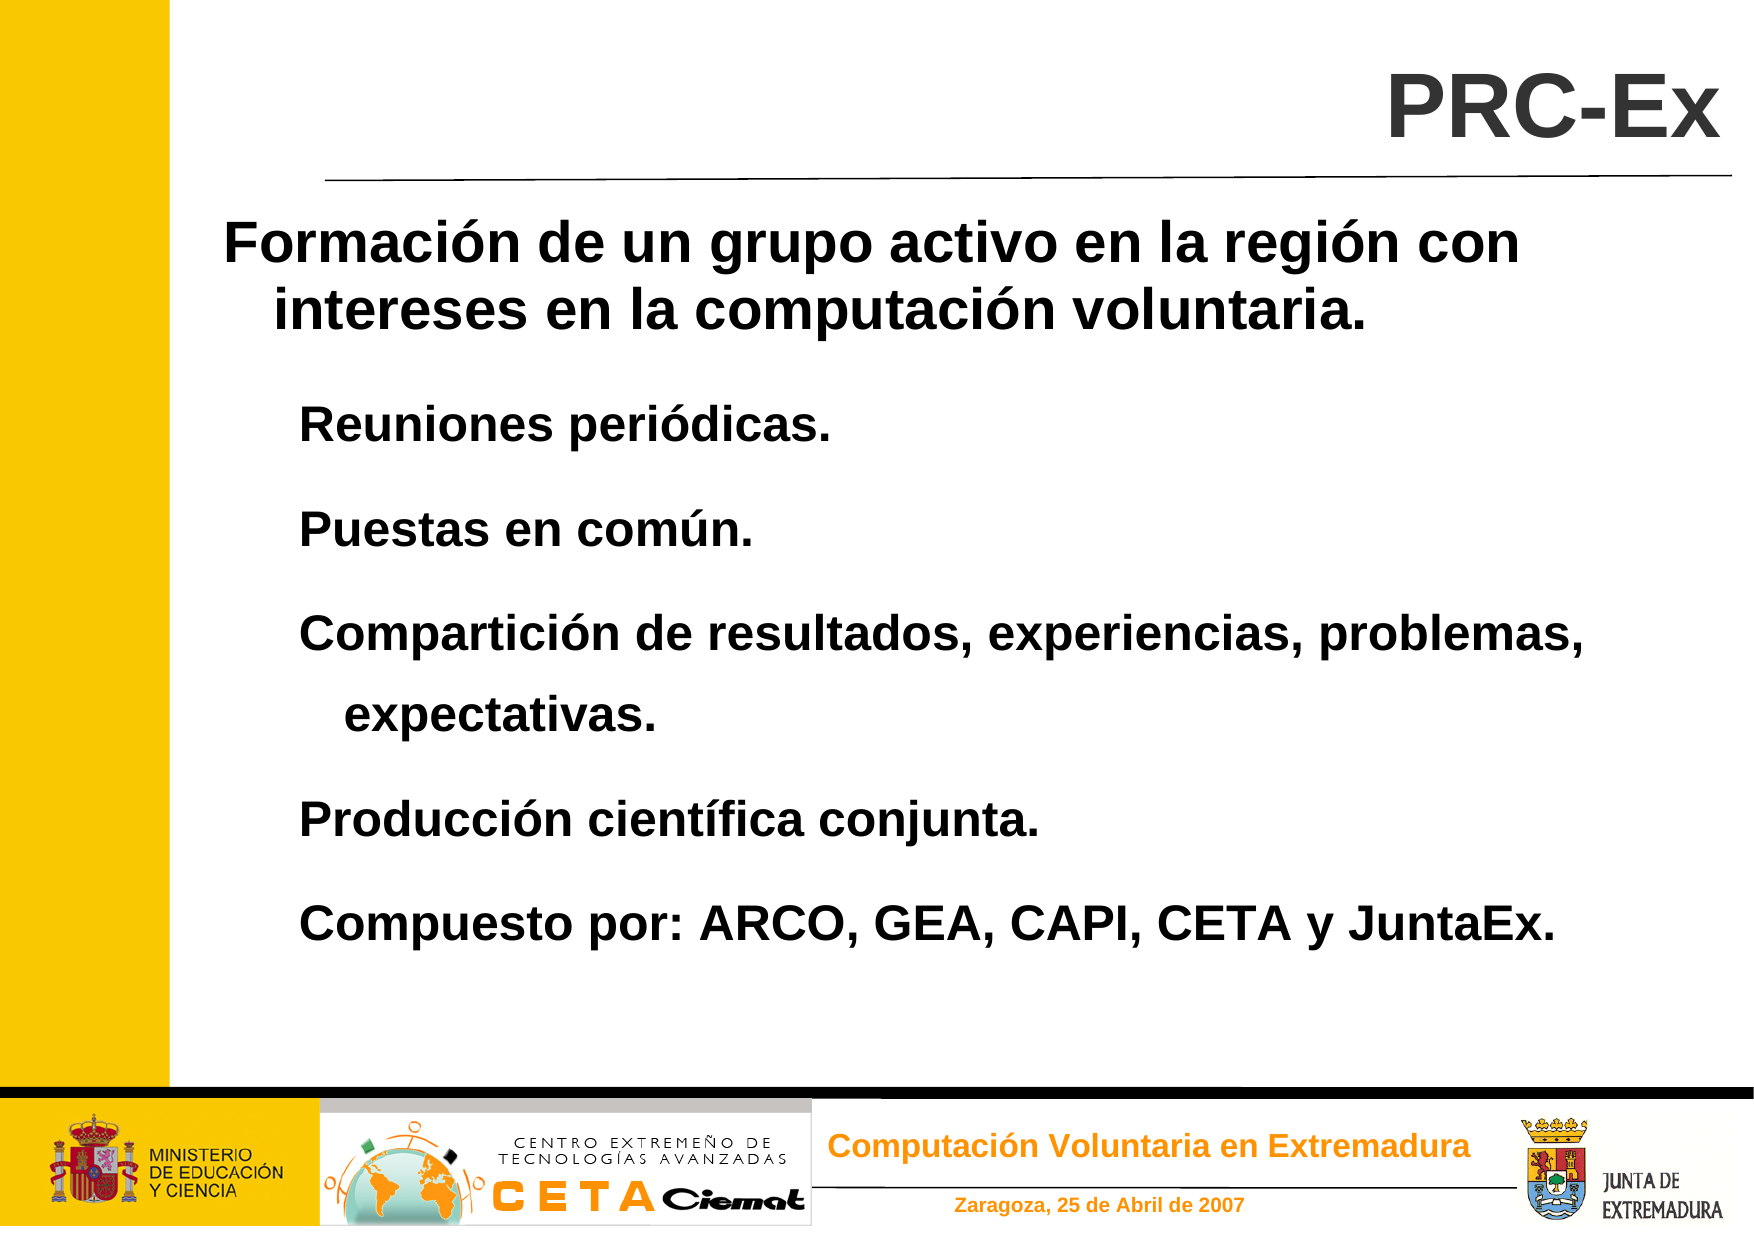

# PRC-Ex
Formación de un grupo activo en la región con intereses en la computación voluntaria.
Reuniones periódicas.
Puestas en común.
Compartición de resultados, experiencias, problemas, expectativas.
Producción científica conjunta.
Compuesto por: ARCO, GEA, CAPI, CETA y JuntaEx.